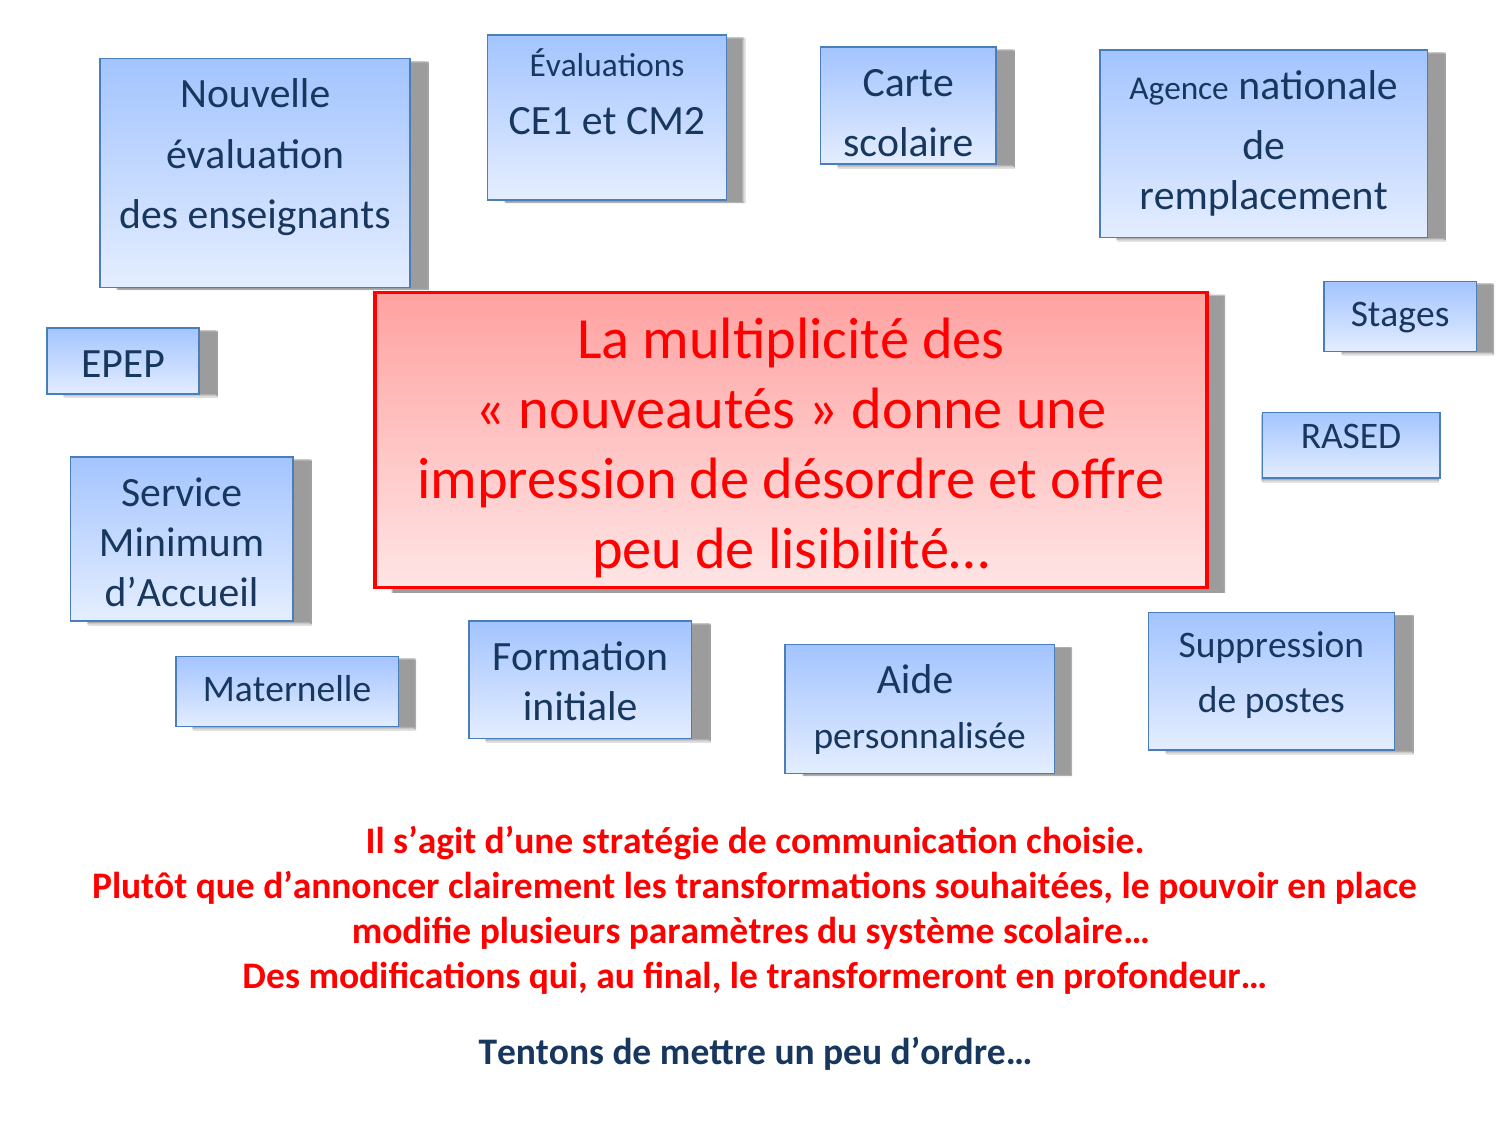

Évaluations
CE1 et CM2
Carte
scolaire
Agence nationale
de remplacement
Nouvelle
évaluation
des enseignants
Stages
La multiplicité des « nouveautés » donne une impression de désordre et offre peu de lisibilité…
EPEP
RASED
Service Minimum d’Accueil
Suppression
de postes
Formation initiale
Aide
personnalisée
Maternelle
Il s’agit d’une stratégie de communication choisie.
Plutôt que d’annoncer clairement les transformations souhaitées, le pouvoir en place modifie plusieurs paramètres du système scolaire…
Des modifications qui, au final, le transformeront en profondeur…
Tentons de mettre un peu d’ordre…